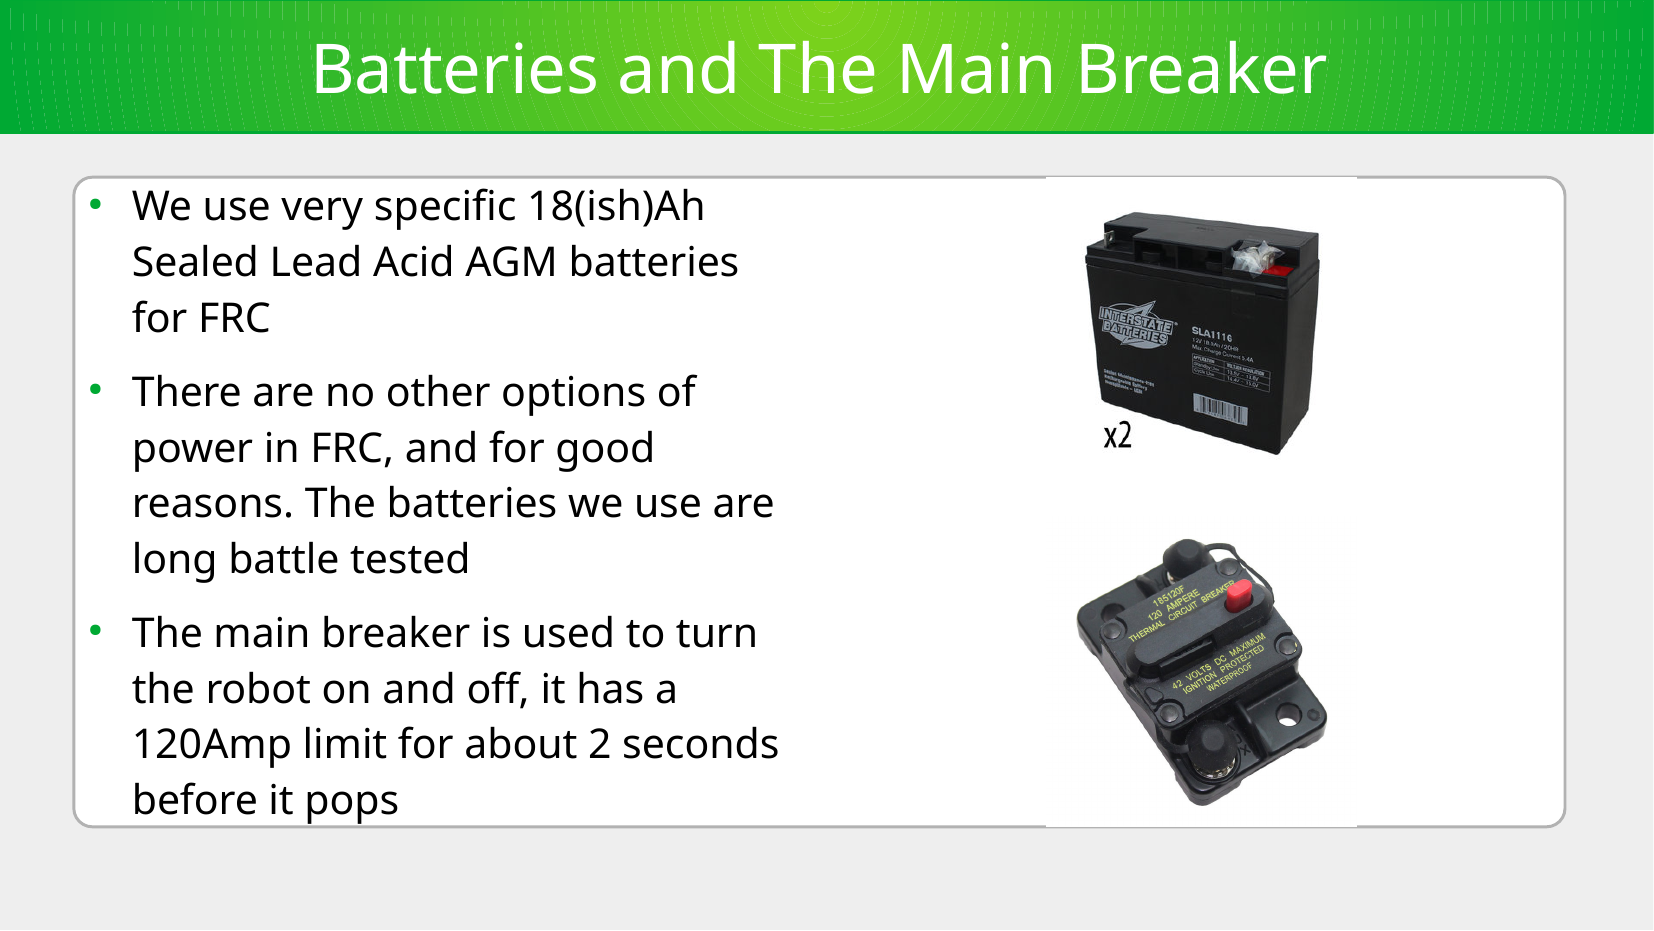

# Batteries and The Main Breaker
We use very specific 18(ish)Ah Sealed Lead Acid AGM batteries for FRC
There are no other options of power in FRC, and for good reasons. The batteries we use are long battle tested
The main breaker is used to turn the robot on and off, it has a 120Amp limit for about 2 seconds before it pops